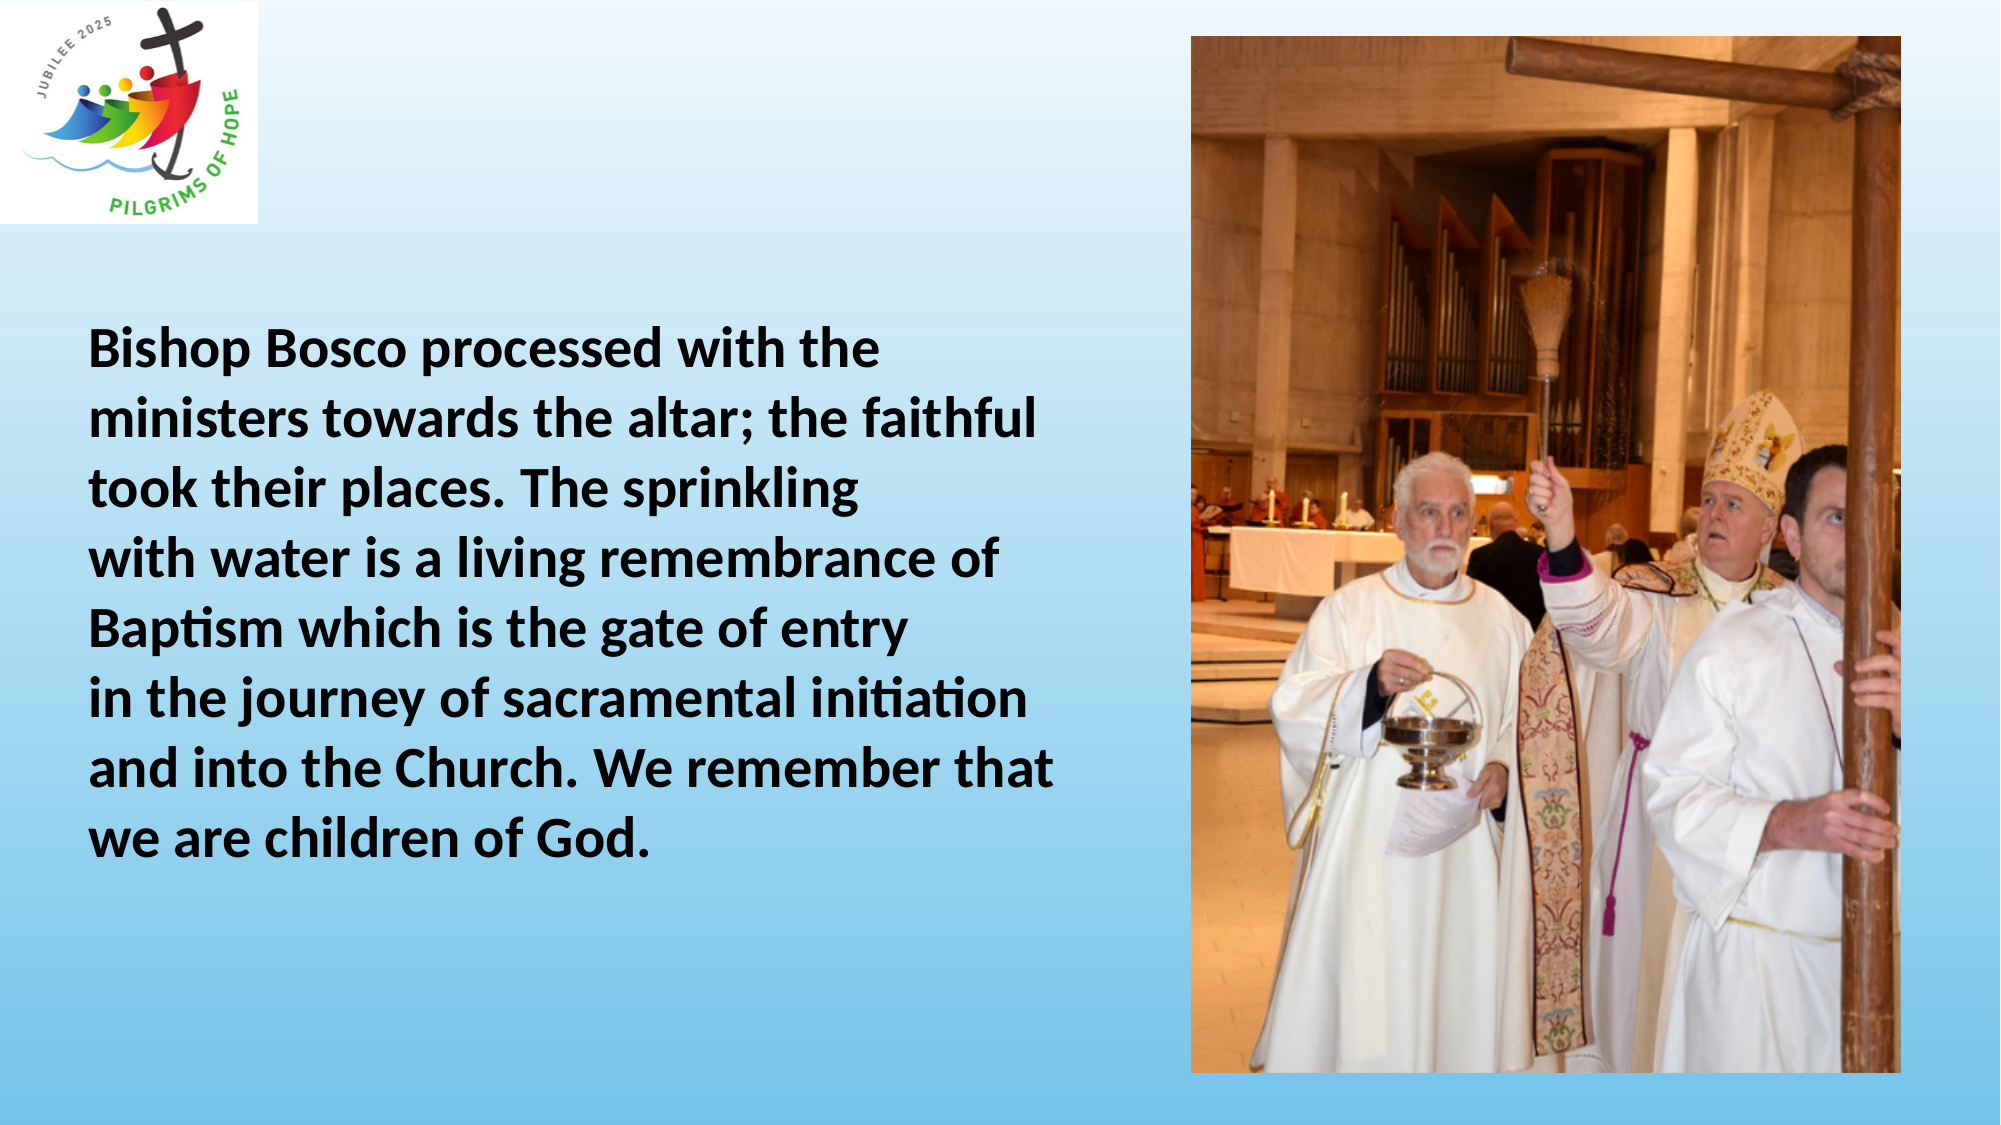

Bishop Bosco processed with the
ministers towards the altar; the faithful took their places. The sprinkling
with water is a living remembrance of Baptism which is the gate of entry
in the journey of sacramental initiation and into the Church. We remember that we are children of God.